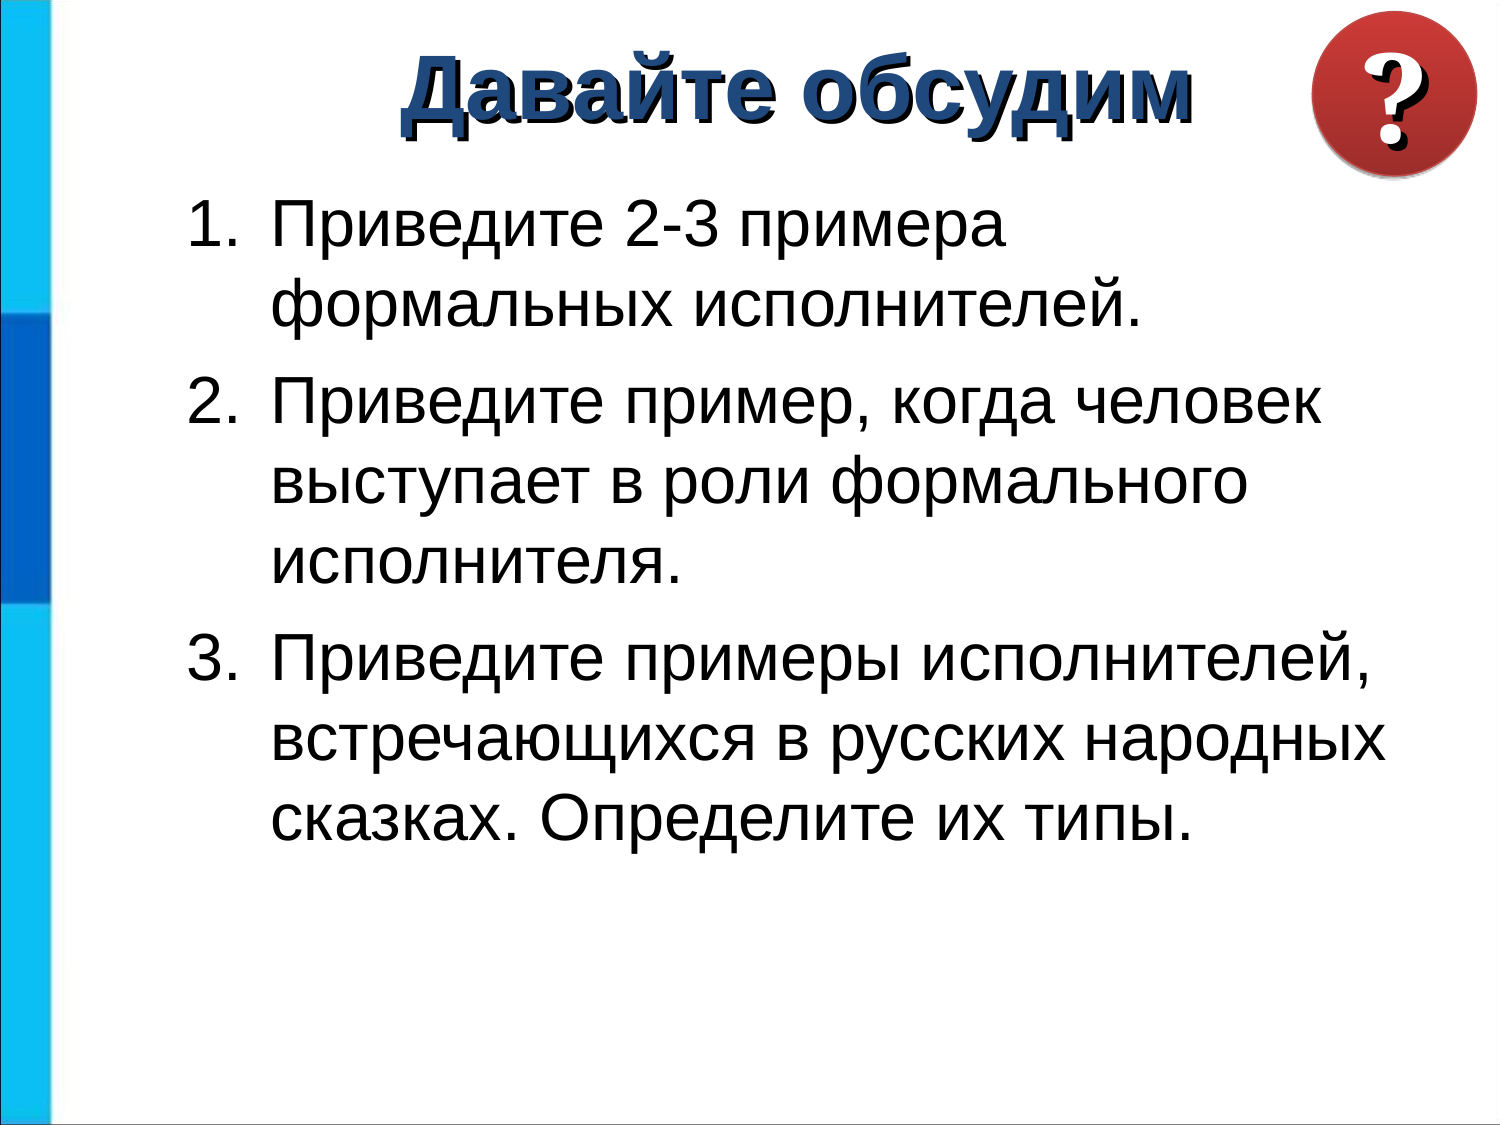

?
Давайте обсудим
# Приведите 2-3 примера формальных исполнителей.
Приведите пример, когда человек выступает в роли формального исполнителя.
Приведите примеры исполнителей, встречающихся в русских народных сказках. Определите их типы.